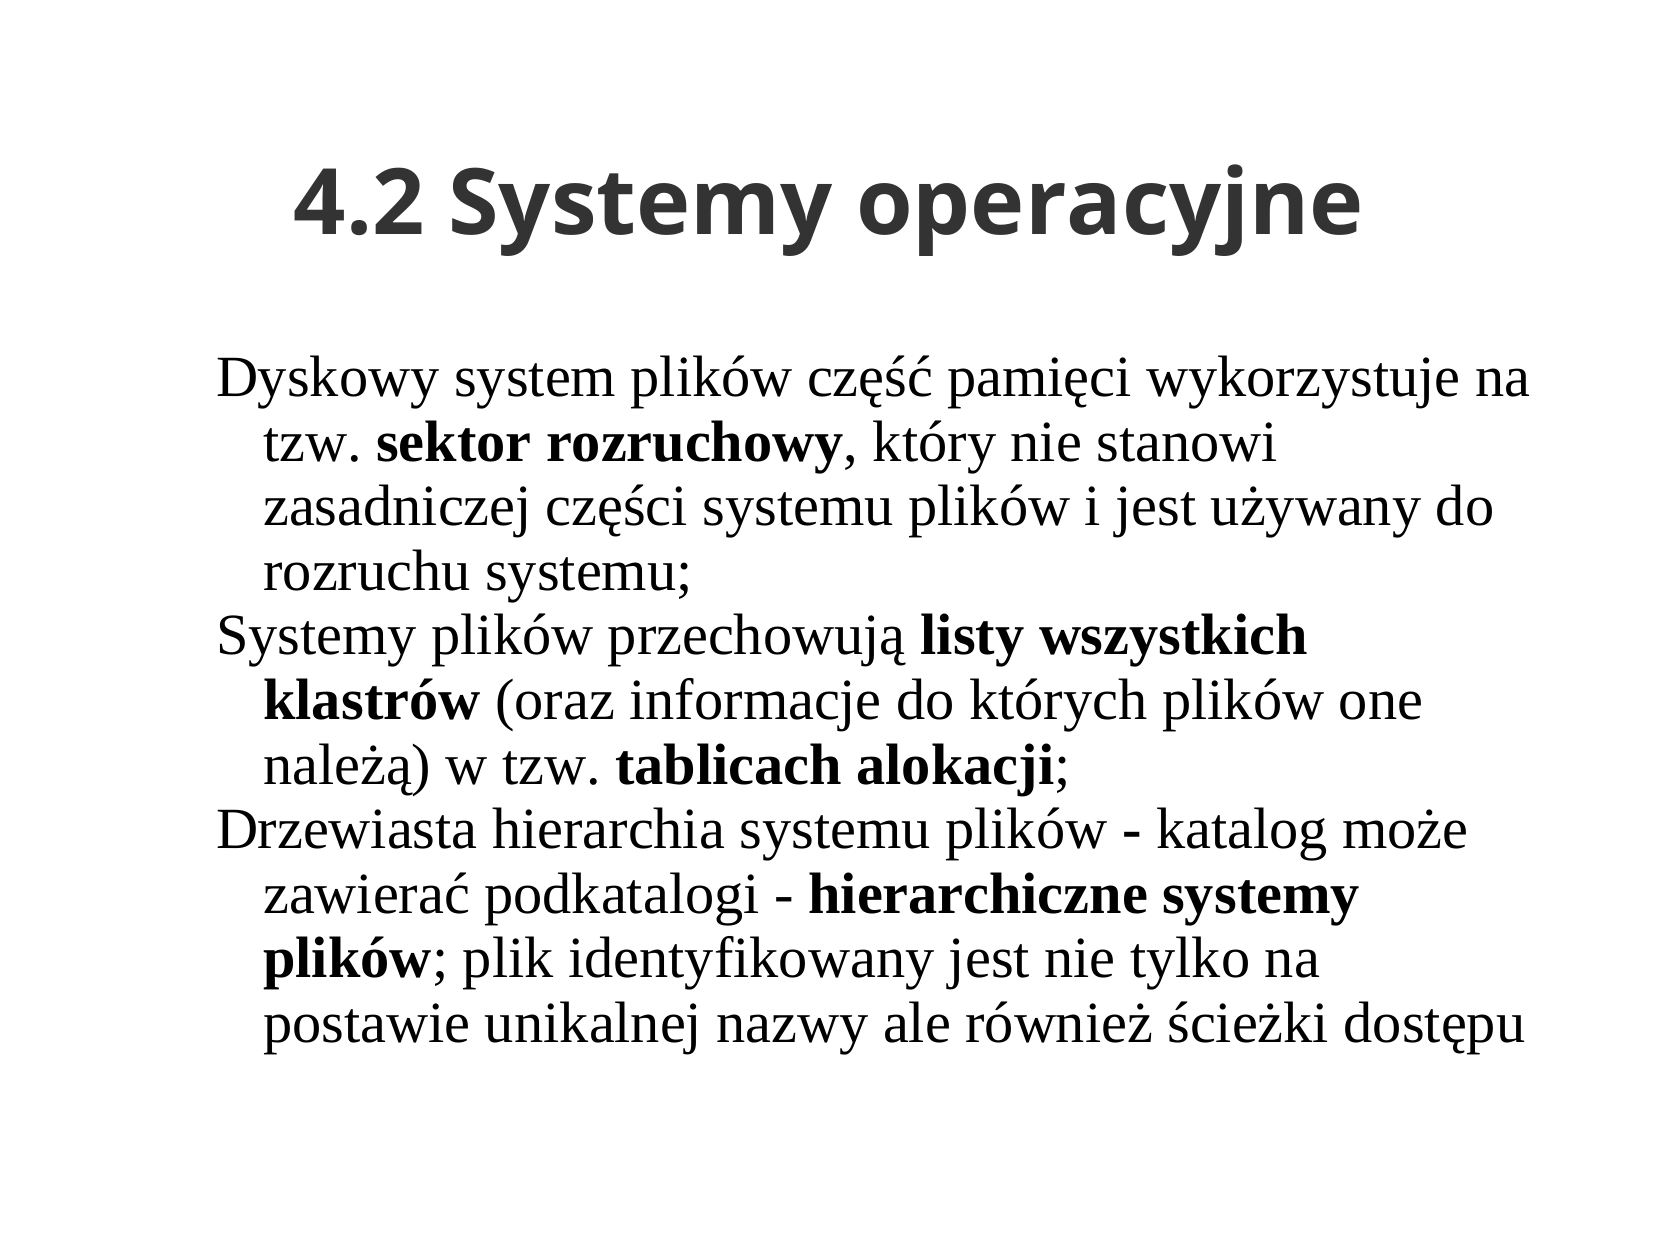

# 4.2 Systemy operacyjne
Dyskowy system plików część pamięci wykorzystuje na tzw. sektor rozruchowy, który nie stanowi zasadniczej części systemu plików i jest używany do rozruchu systemu;
Systemy plików przechowują listy wszystkich klastrów (oraz informacje do których plików one należą) w tzw. tablicach alokacji;
Drzewiasta hierarchia systemu plików - katalog może zawierać podkatalogi - hierarchiczne systemy plików; plik identyfikowany jest nie tylko na postawie unikalnej nazwy ale również ścieżki dostępu